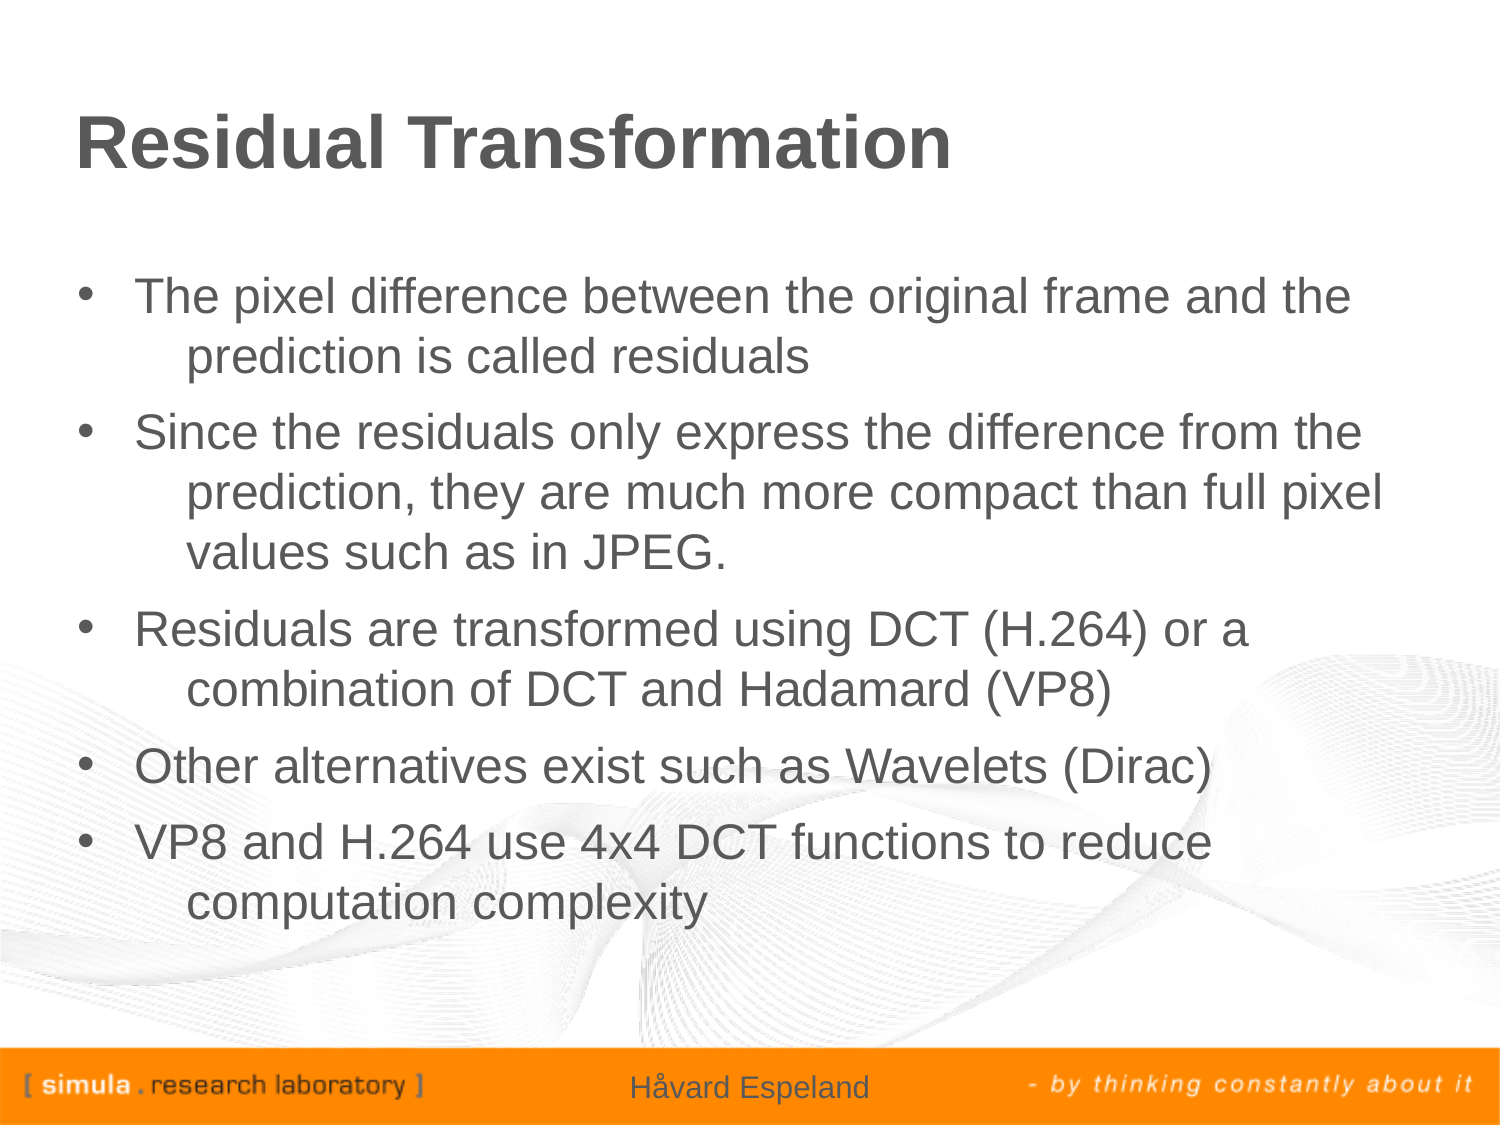

# Residual Transformation
The pixel difference between the original frame and the prediction is called residuals
Since the residuals only express the difference from the prediction, they are much more compact than full pixel values such as in JPEG.
Residuals are transformed using DCT (H.264) or a combination of DCT and Hadamard (VP8)
Other alternatives exist such as Wavelets (Dirac)
VP8 and H.264 use 4x4 DCT functions to reduce computation complexity